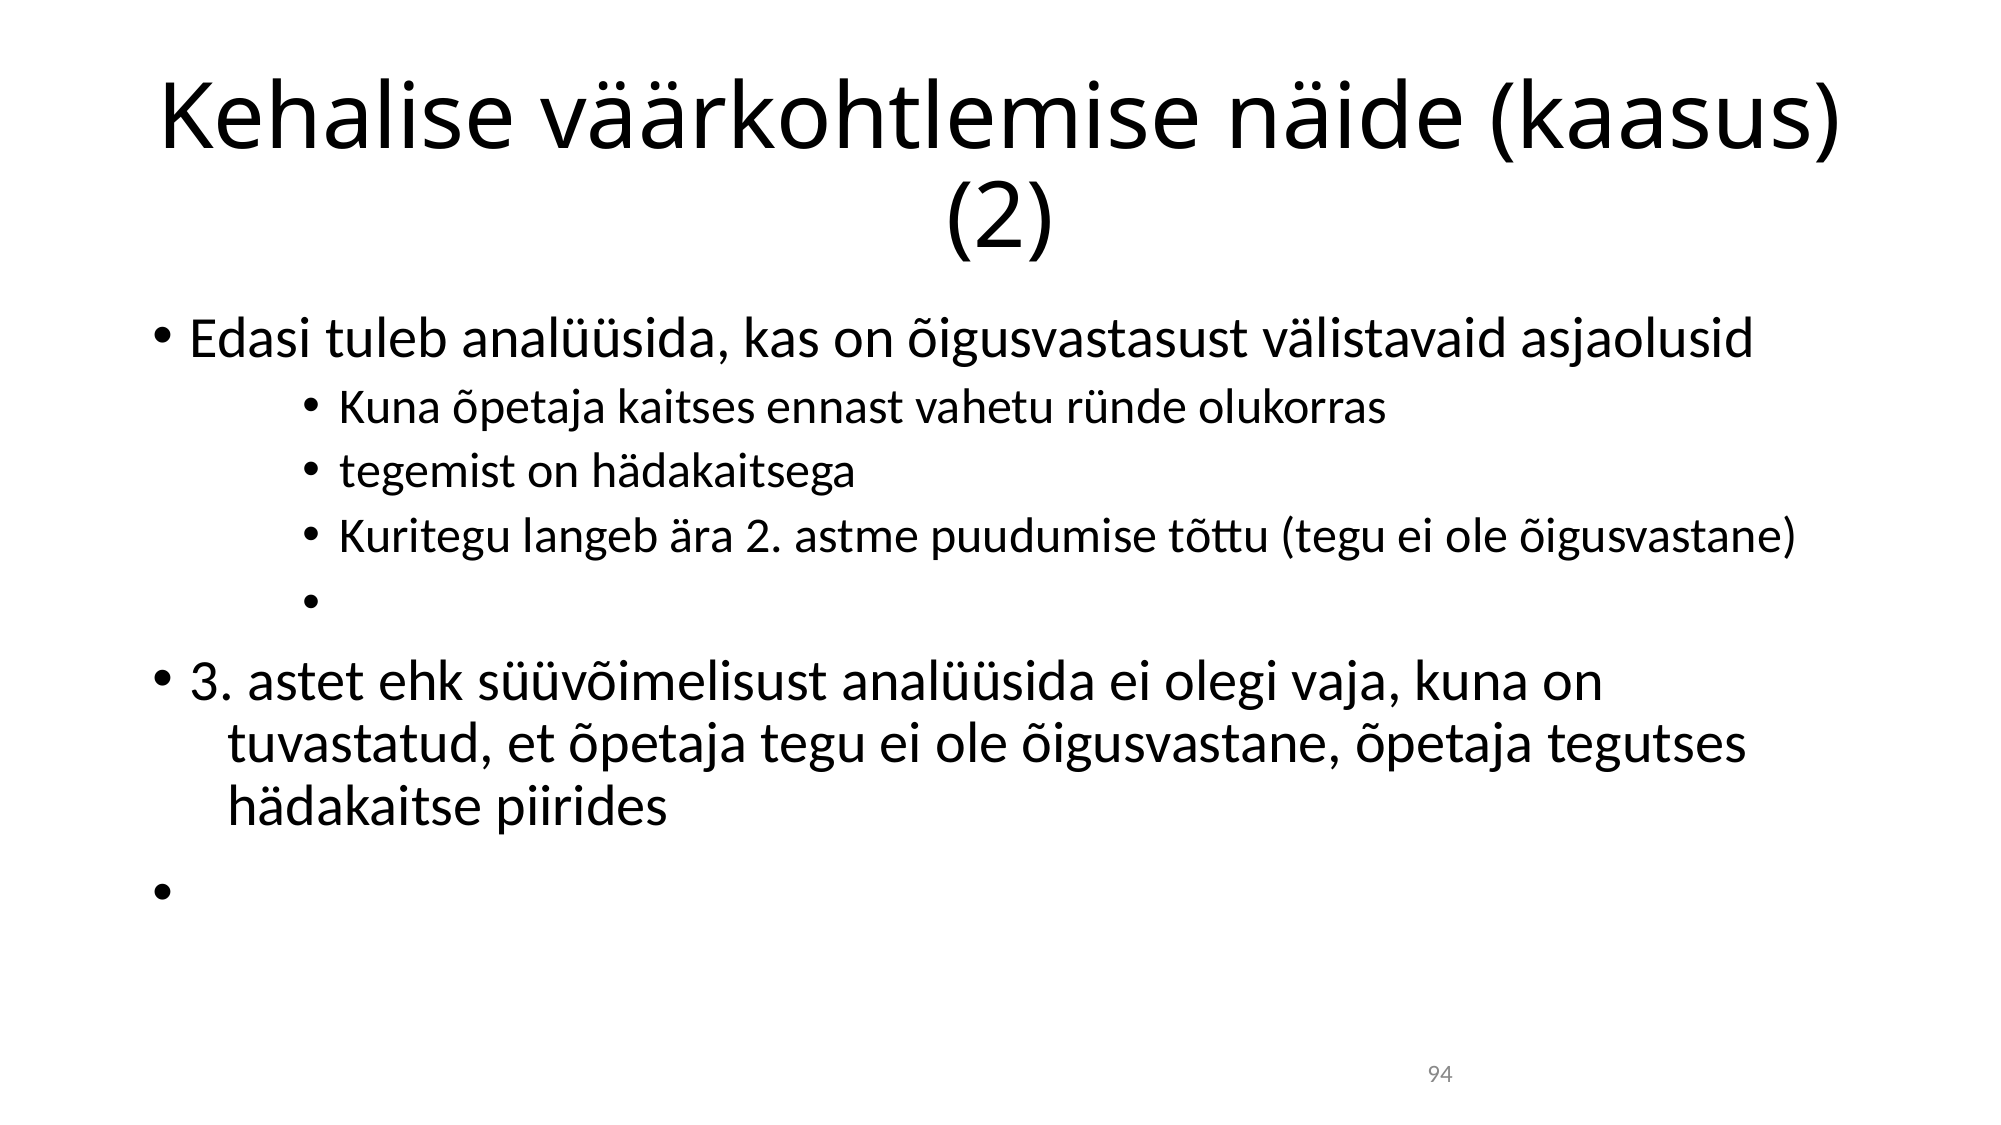

# Kehalise väärkohtlemise näide (kaasus) (2)
Edasi tuleb analüüsida, kas on õigusvastasust välistavaid asjaolusid
Kuna õpetaja kaitses ennast vahetu ründe olukorras
tegemist on hädakaitsega
Kuritegu langeb ära 2. astme puudumise tõttu (tegu ei ole õigusvastane)
3. astet ehk süüvõimelisust analüüsida ei olegi vaja, kuna on tuvastatud, et õpetaja tegu ei ole õigusvastane, õpetaja tegutses hädakaitse piirides
94